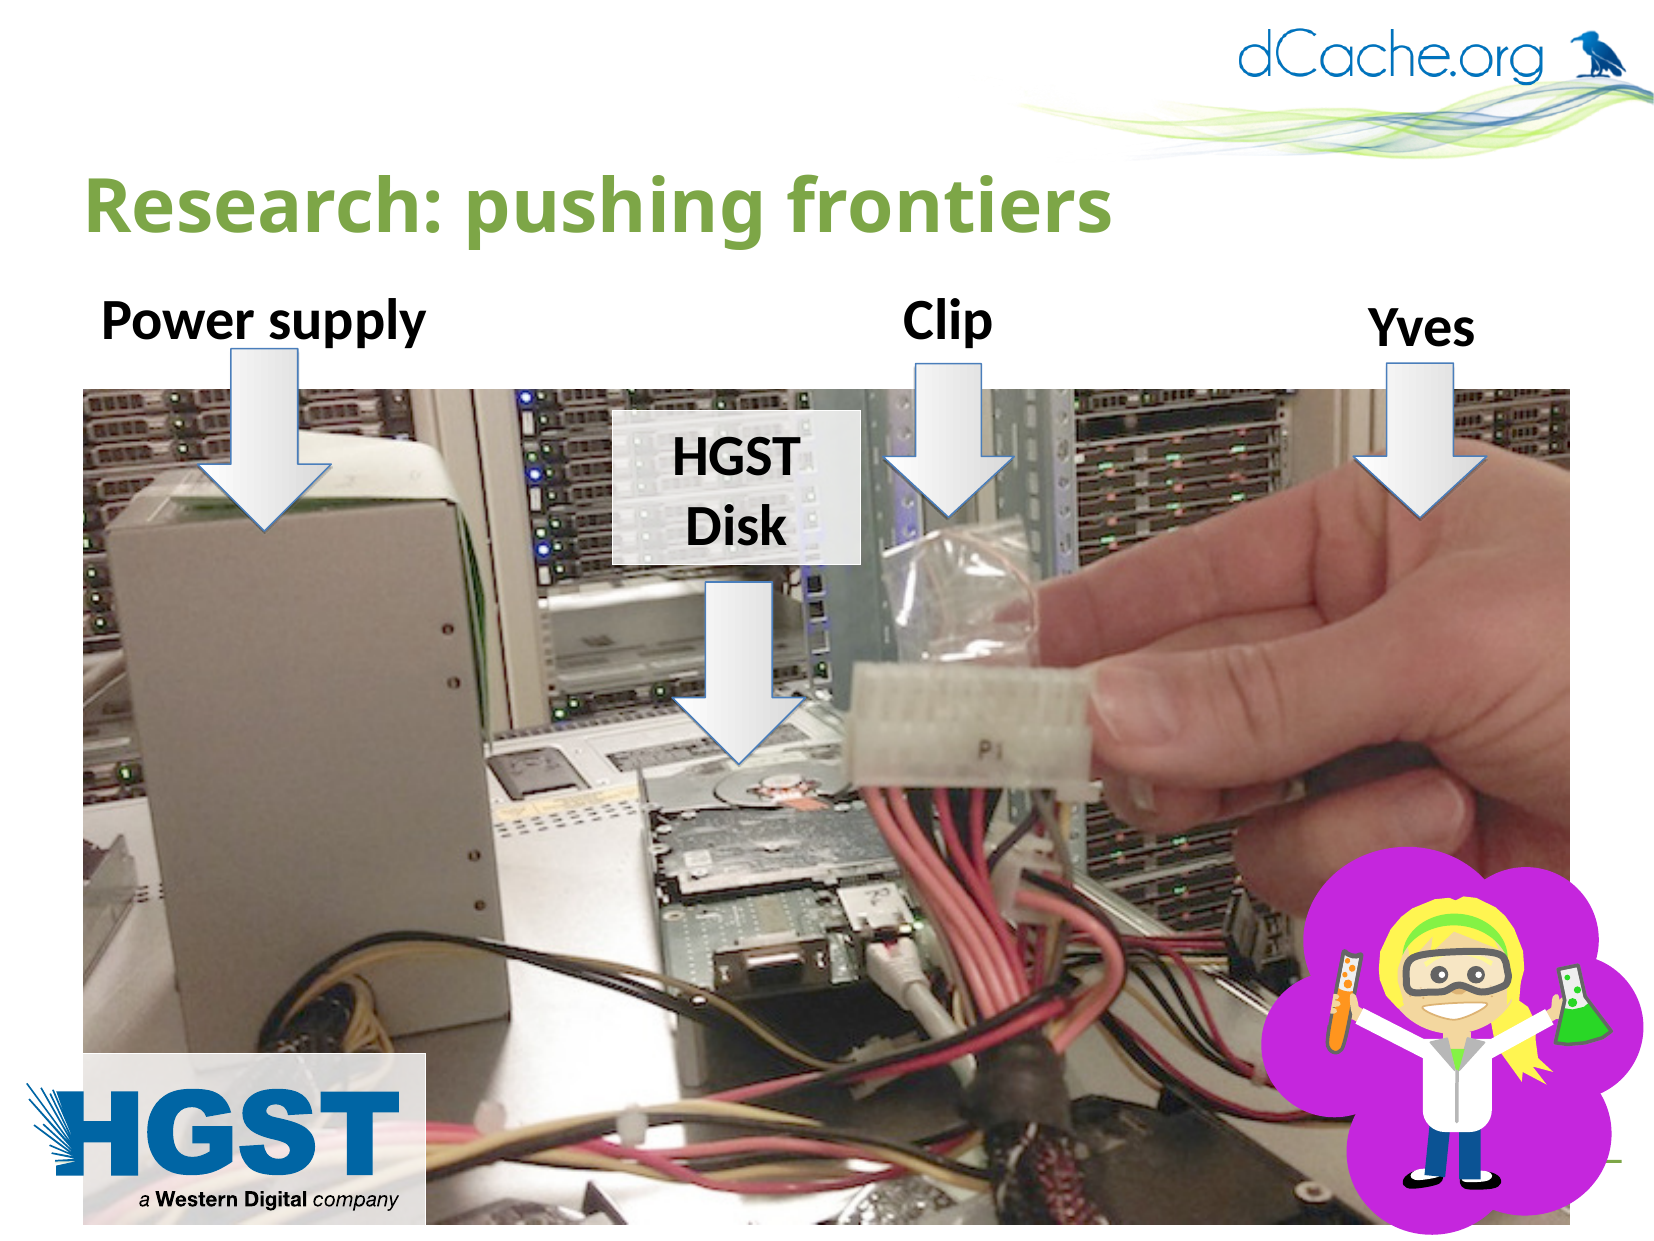

# Research: pushing frontiers
Clip
Power supply
Yves
HGST
Disk